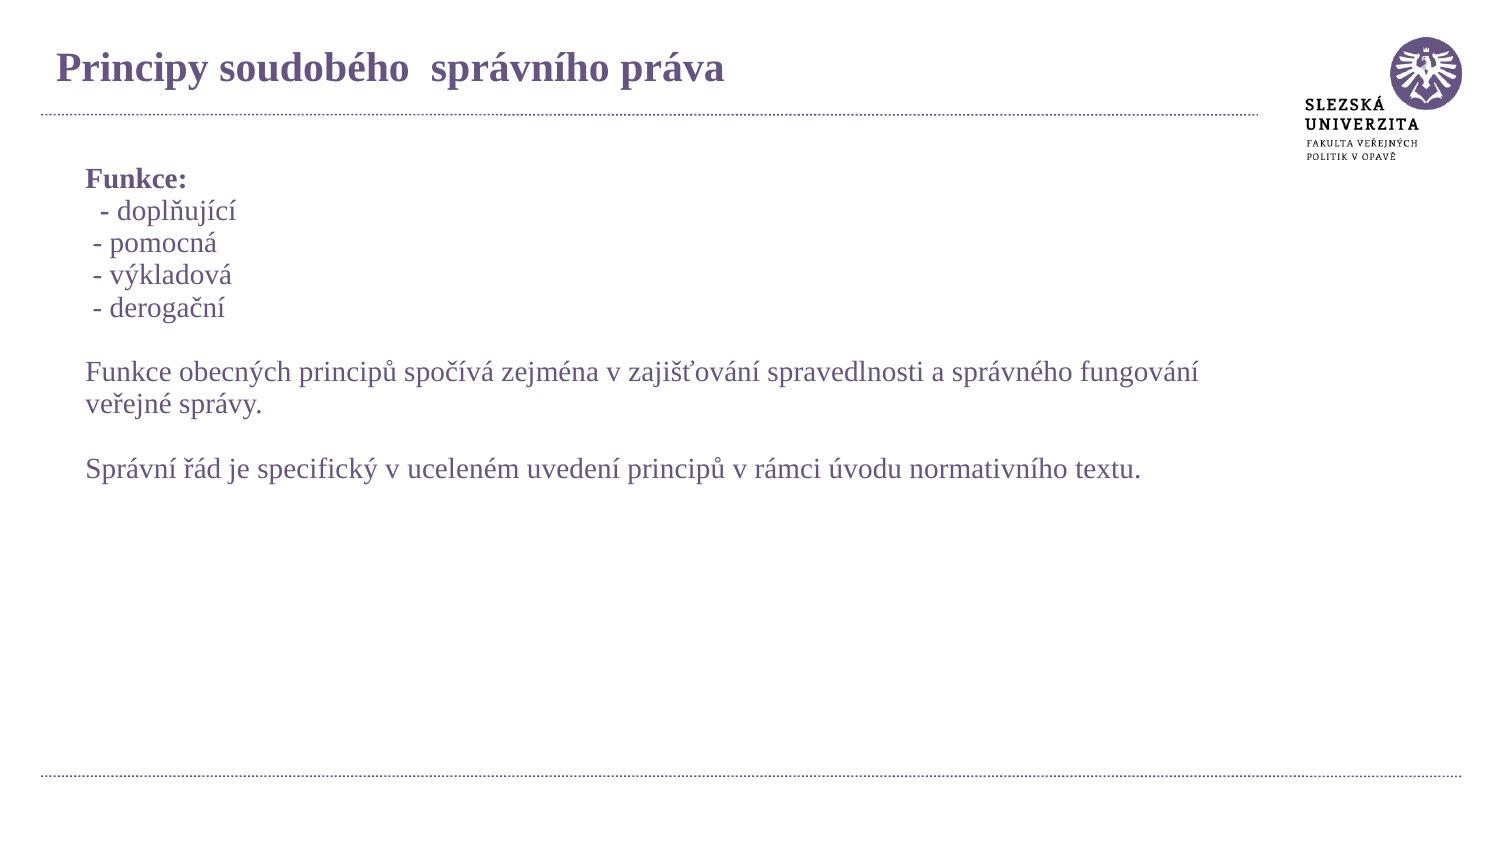

# Principy soudobého správního práva
Funkce:
 - doplňující
 - pomocná
 - výkladová
 - derogační
Funkce obecných principů spočívá zejména v zajišťování spravedlnosti a správného fungování veřejné správy.
Správní řád je specifický v uceleném uvedení principů v rámci úvodu normativního textu.